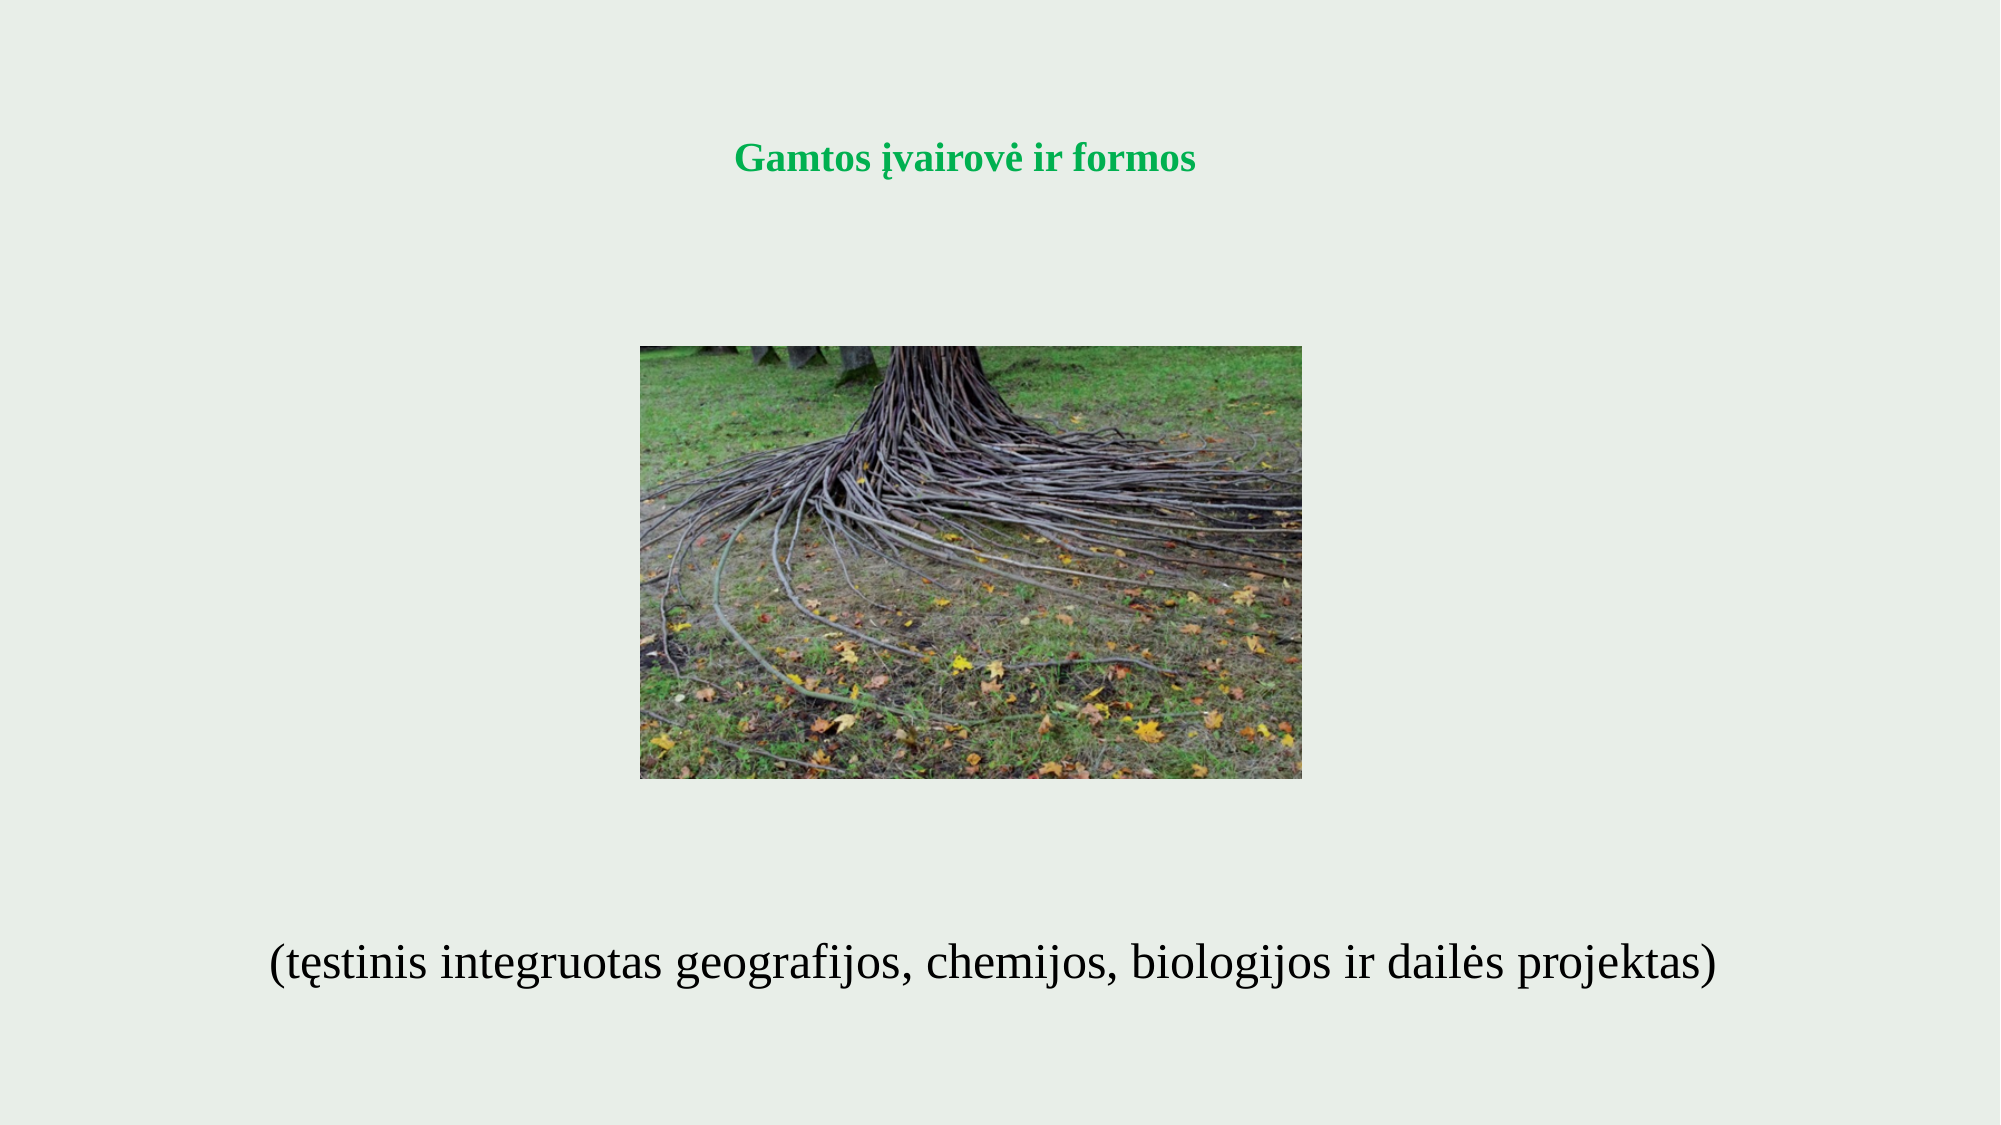

# Gamtos įvairovė ir formos
(tęstinis integruotas geografijos, chemijos, biologijos ir dailės projektas)